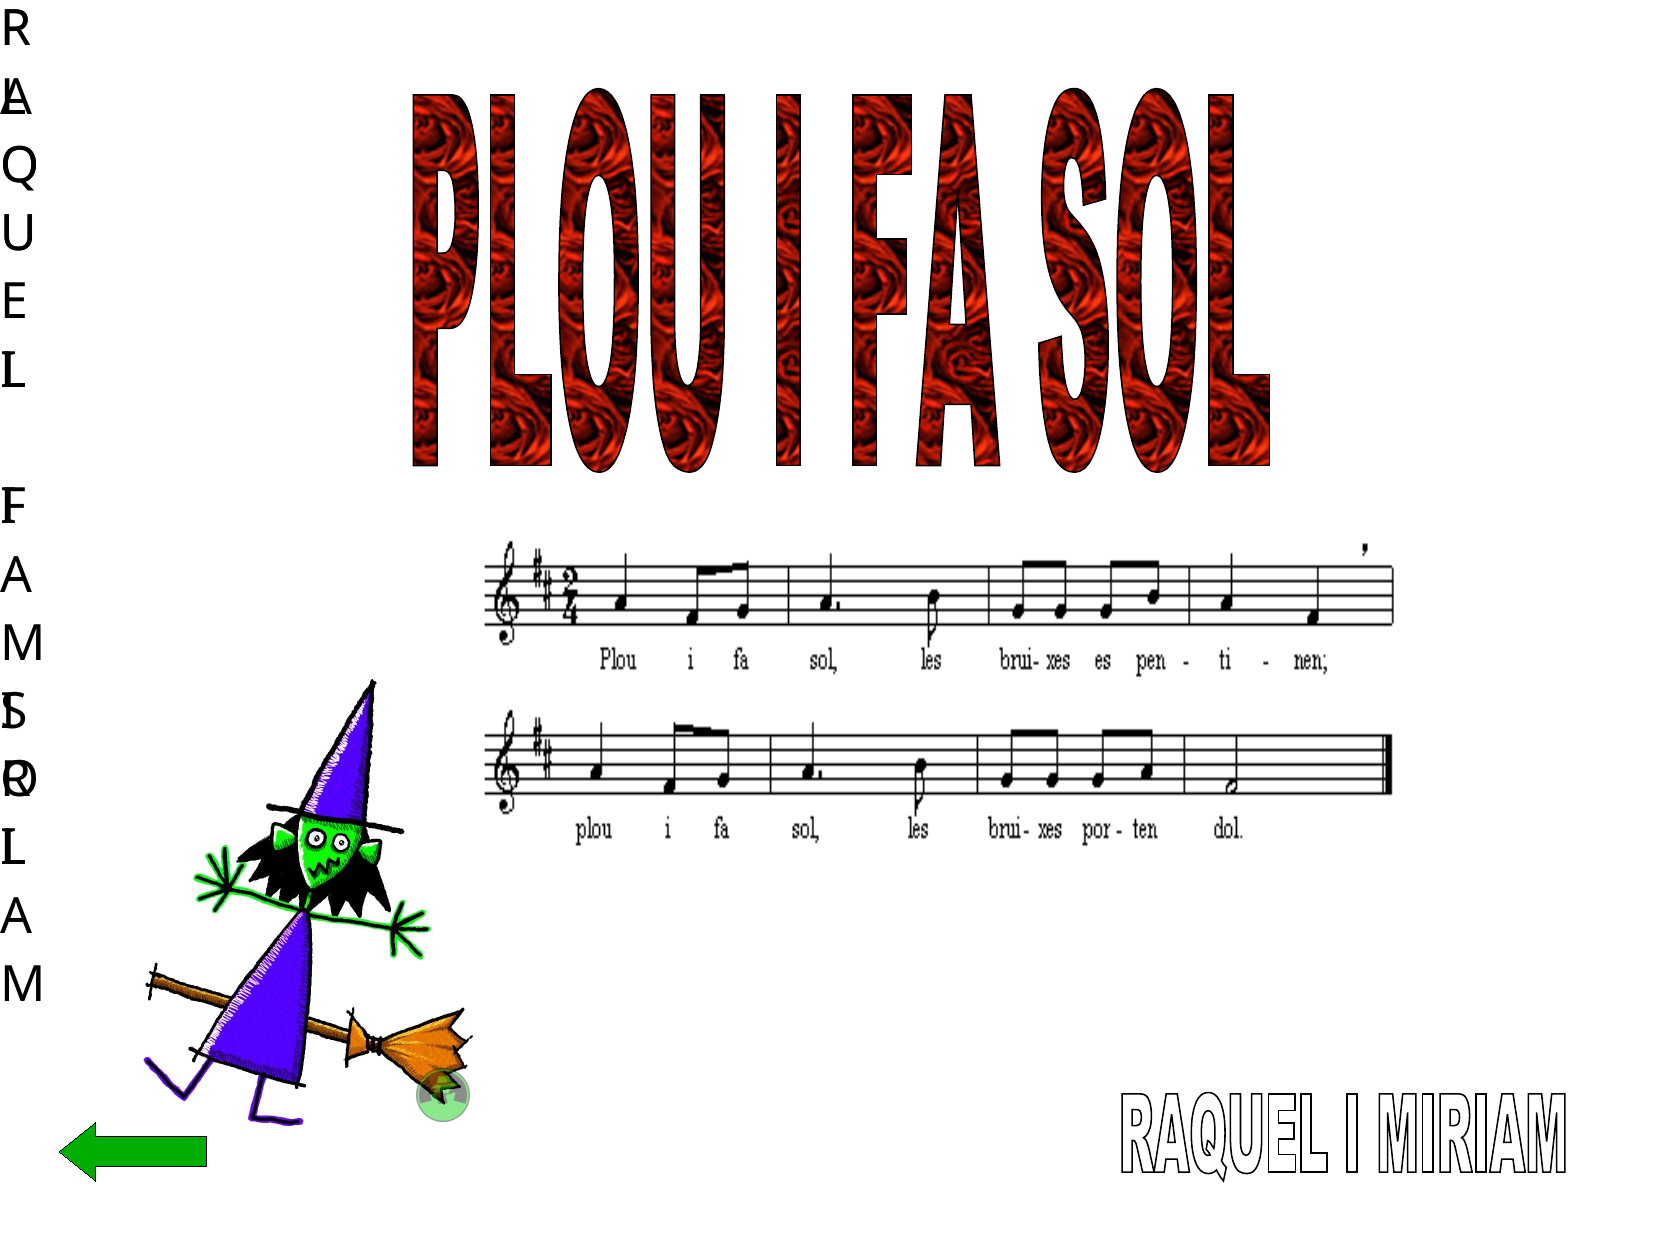

PLOU I FA SOL
RAQUEL I MIRIAM